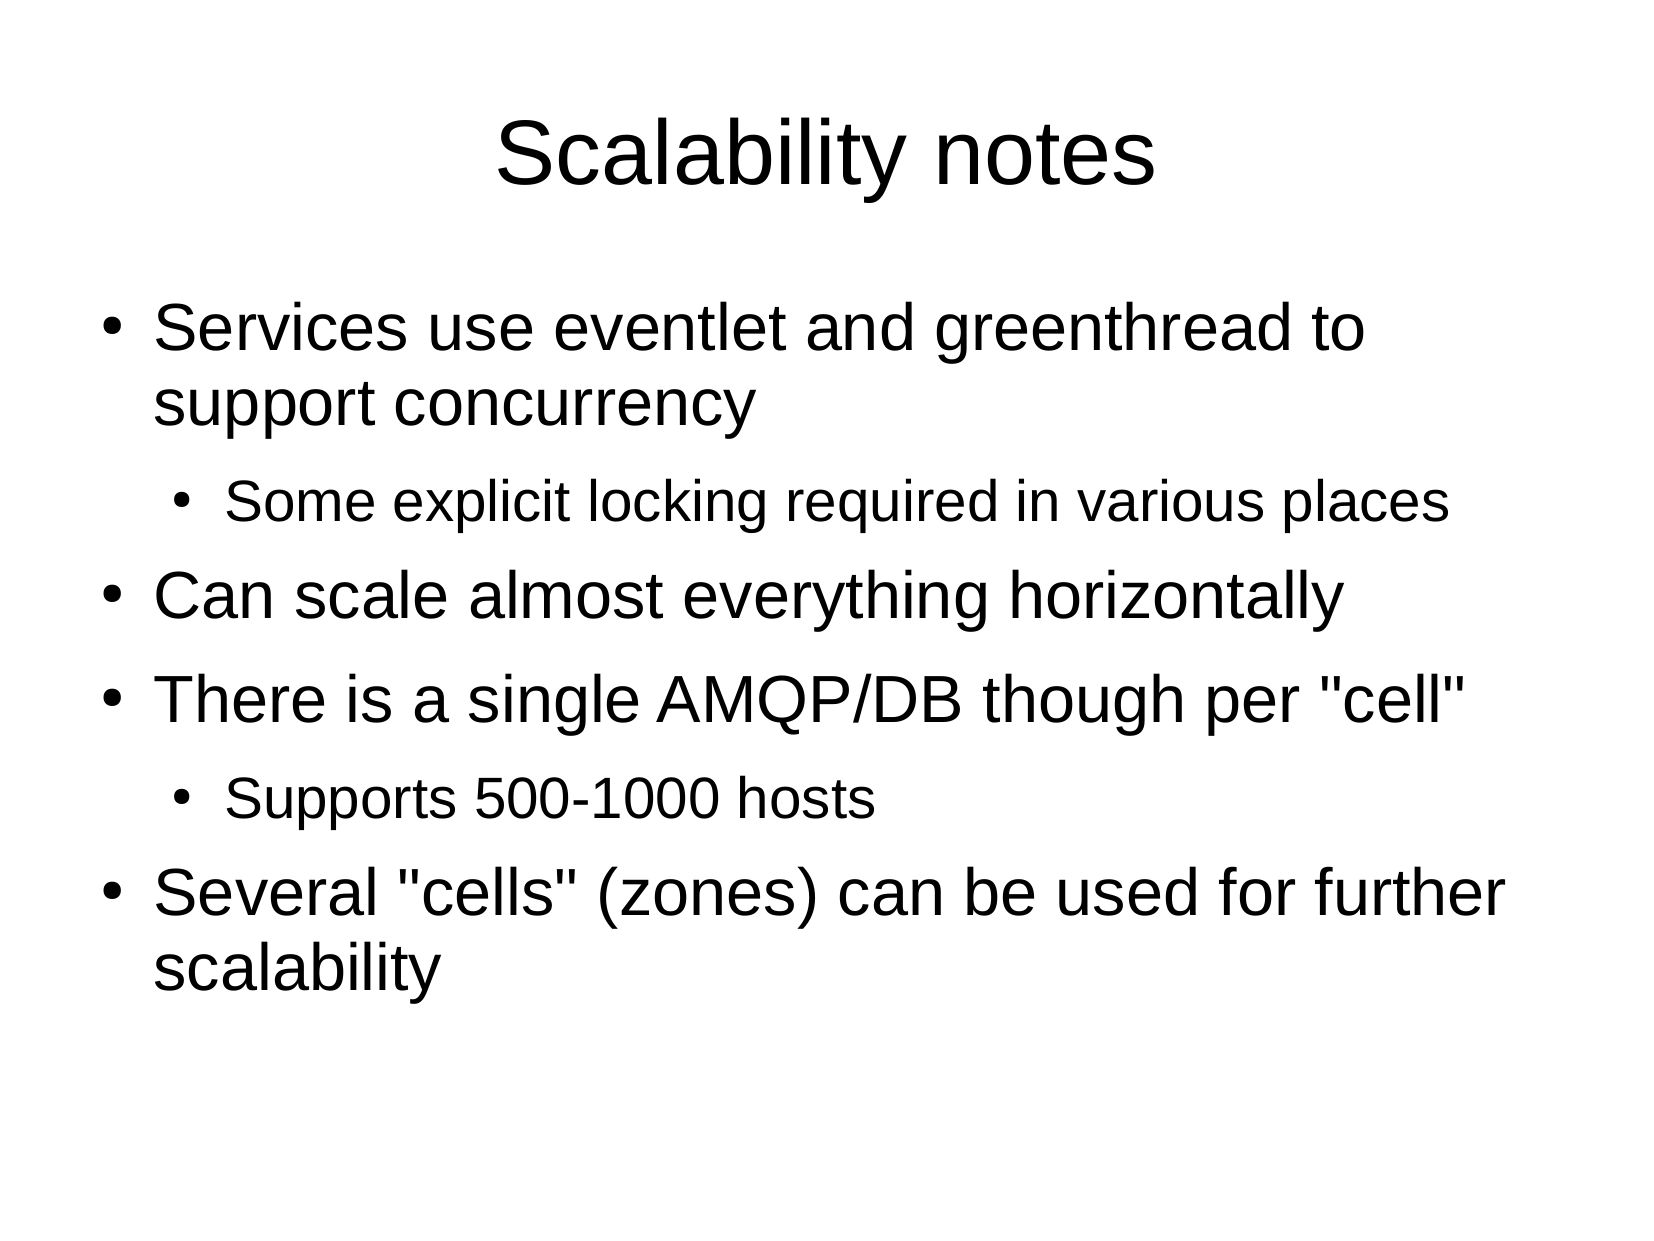

# Scalability notes
Services use eventlet and greenthread to support concurrency
Some explicit locking required in various places
Can scale almost everything horizontally
There is a single AMQP/DB though per "cell"
Supports 500-1000 hosts
Several "cells" (zones) can be used for further scalability